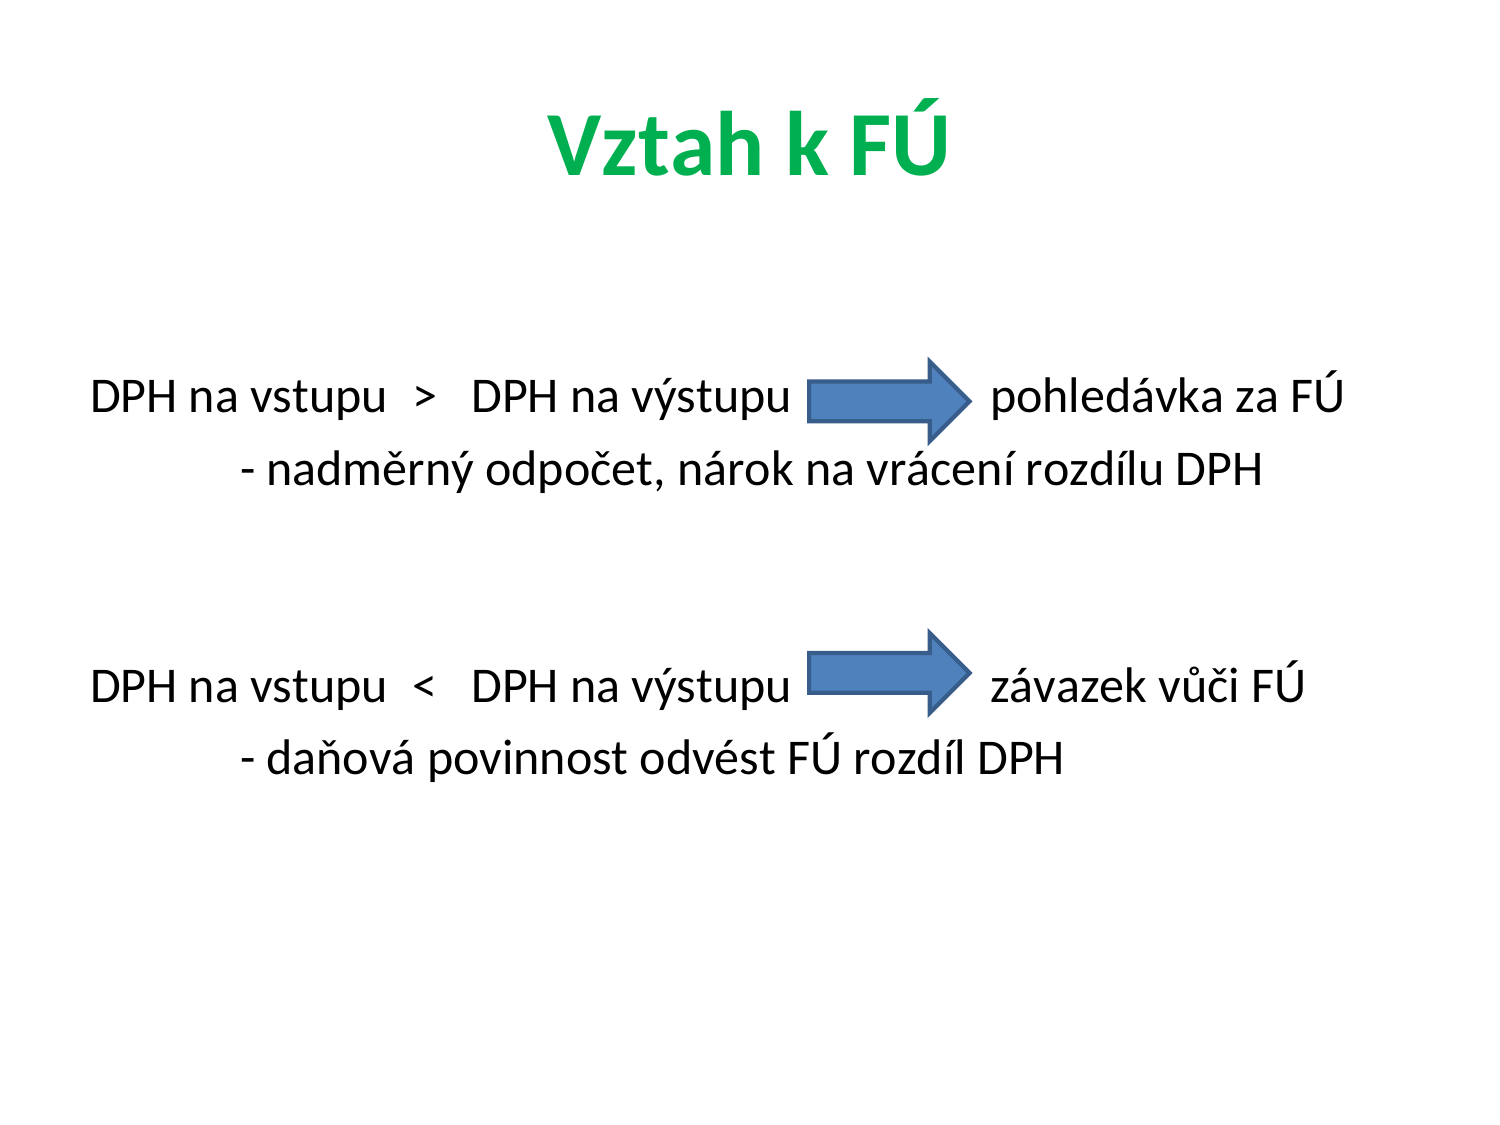

# Vztah k FÚ
DPH na vstupu	 > DPH na výstupu		pohledávka za FÚ
		- nadměrný odpočet, nárok na vrácení rozdílu DPH
DPH na vstupu	 < DPH na výstupu		závazek vůči FÚ
		- daňová povinnost odvést FÚ rozdíl DPH